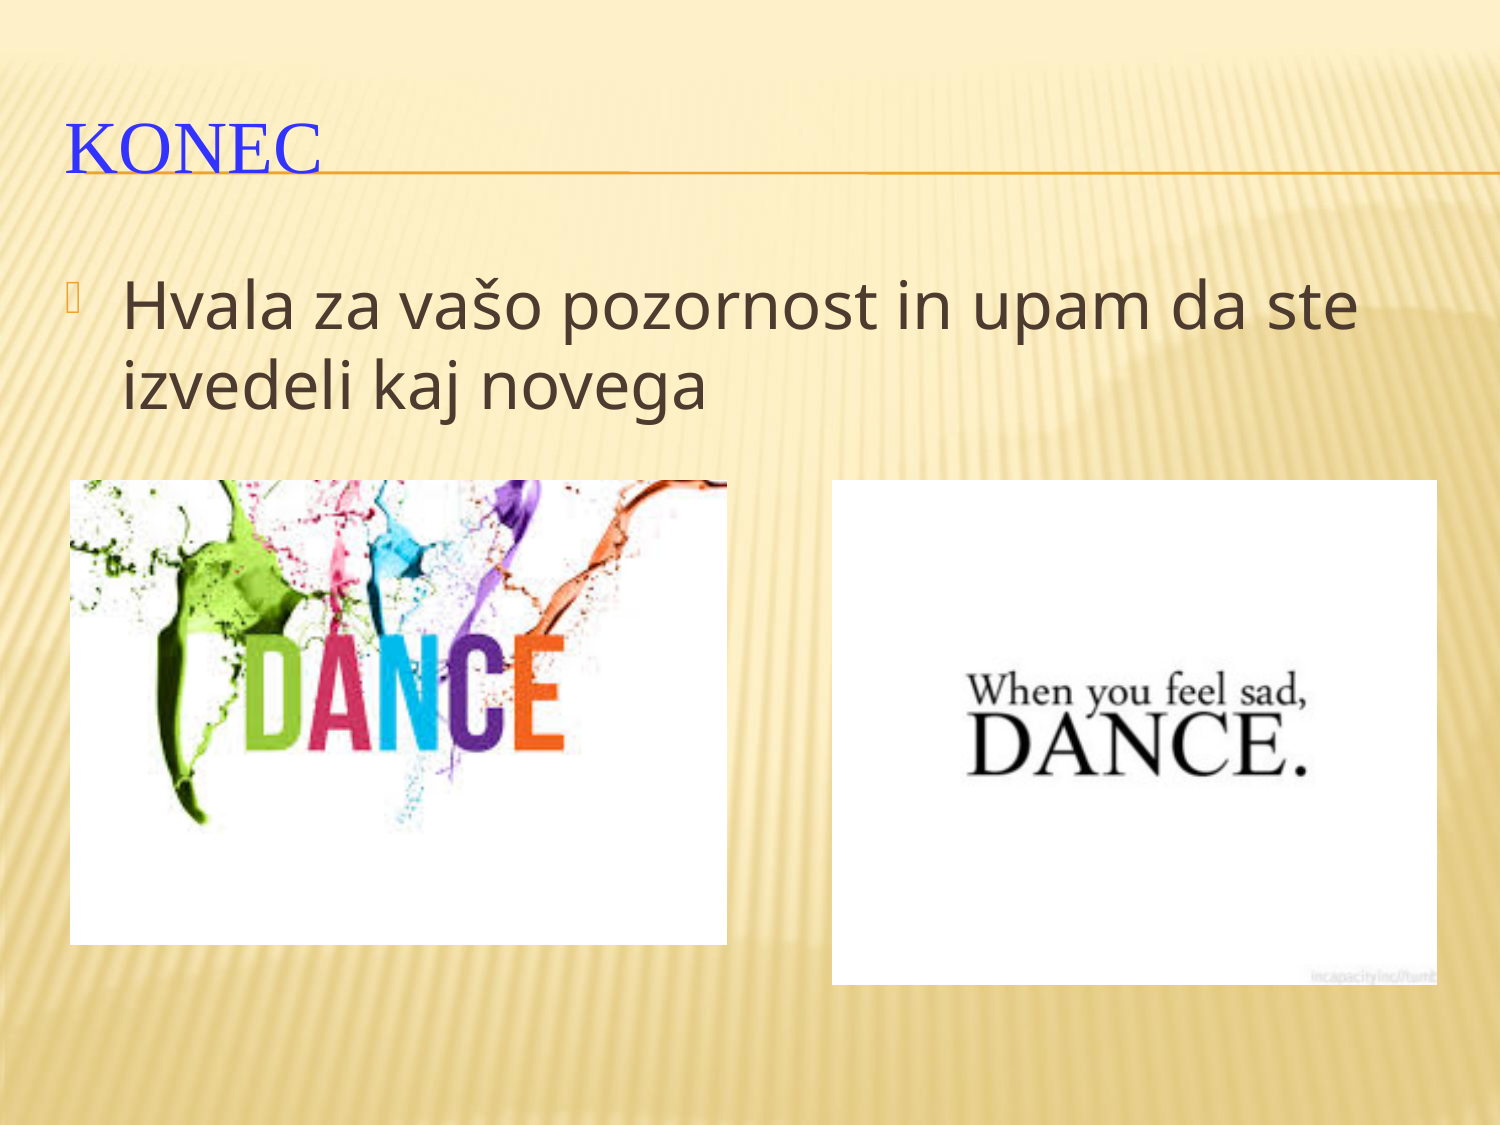

# konec
Hvala za vašo pozornost in upam da ste izvedeli kaj novega